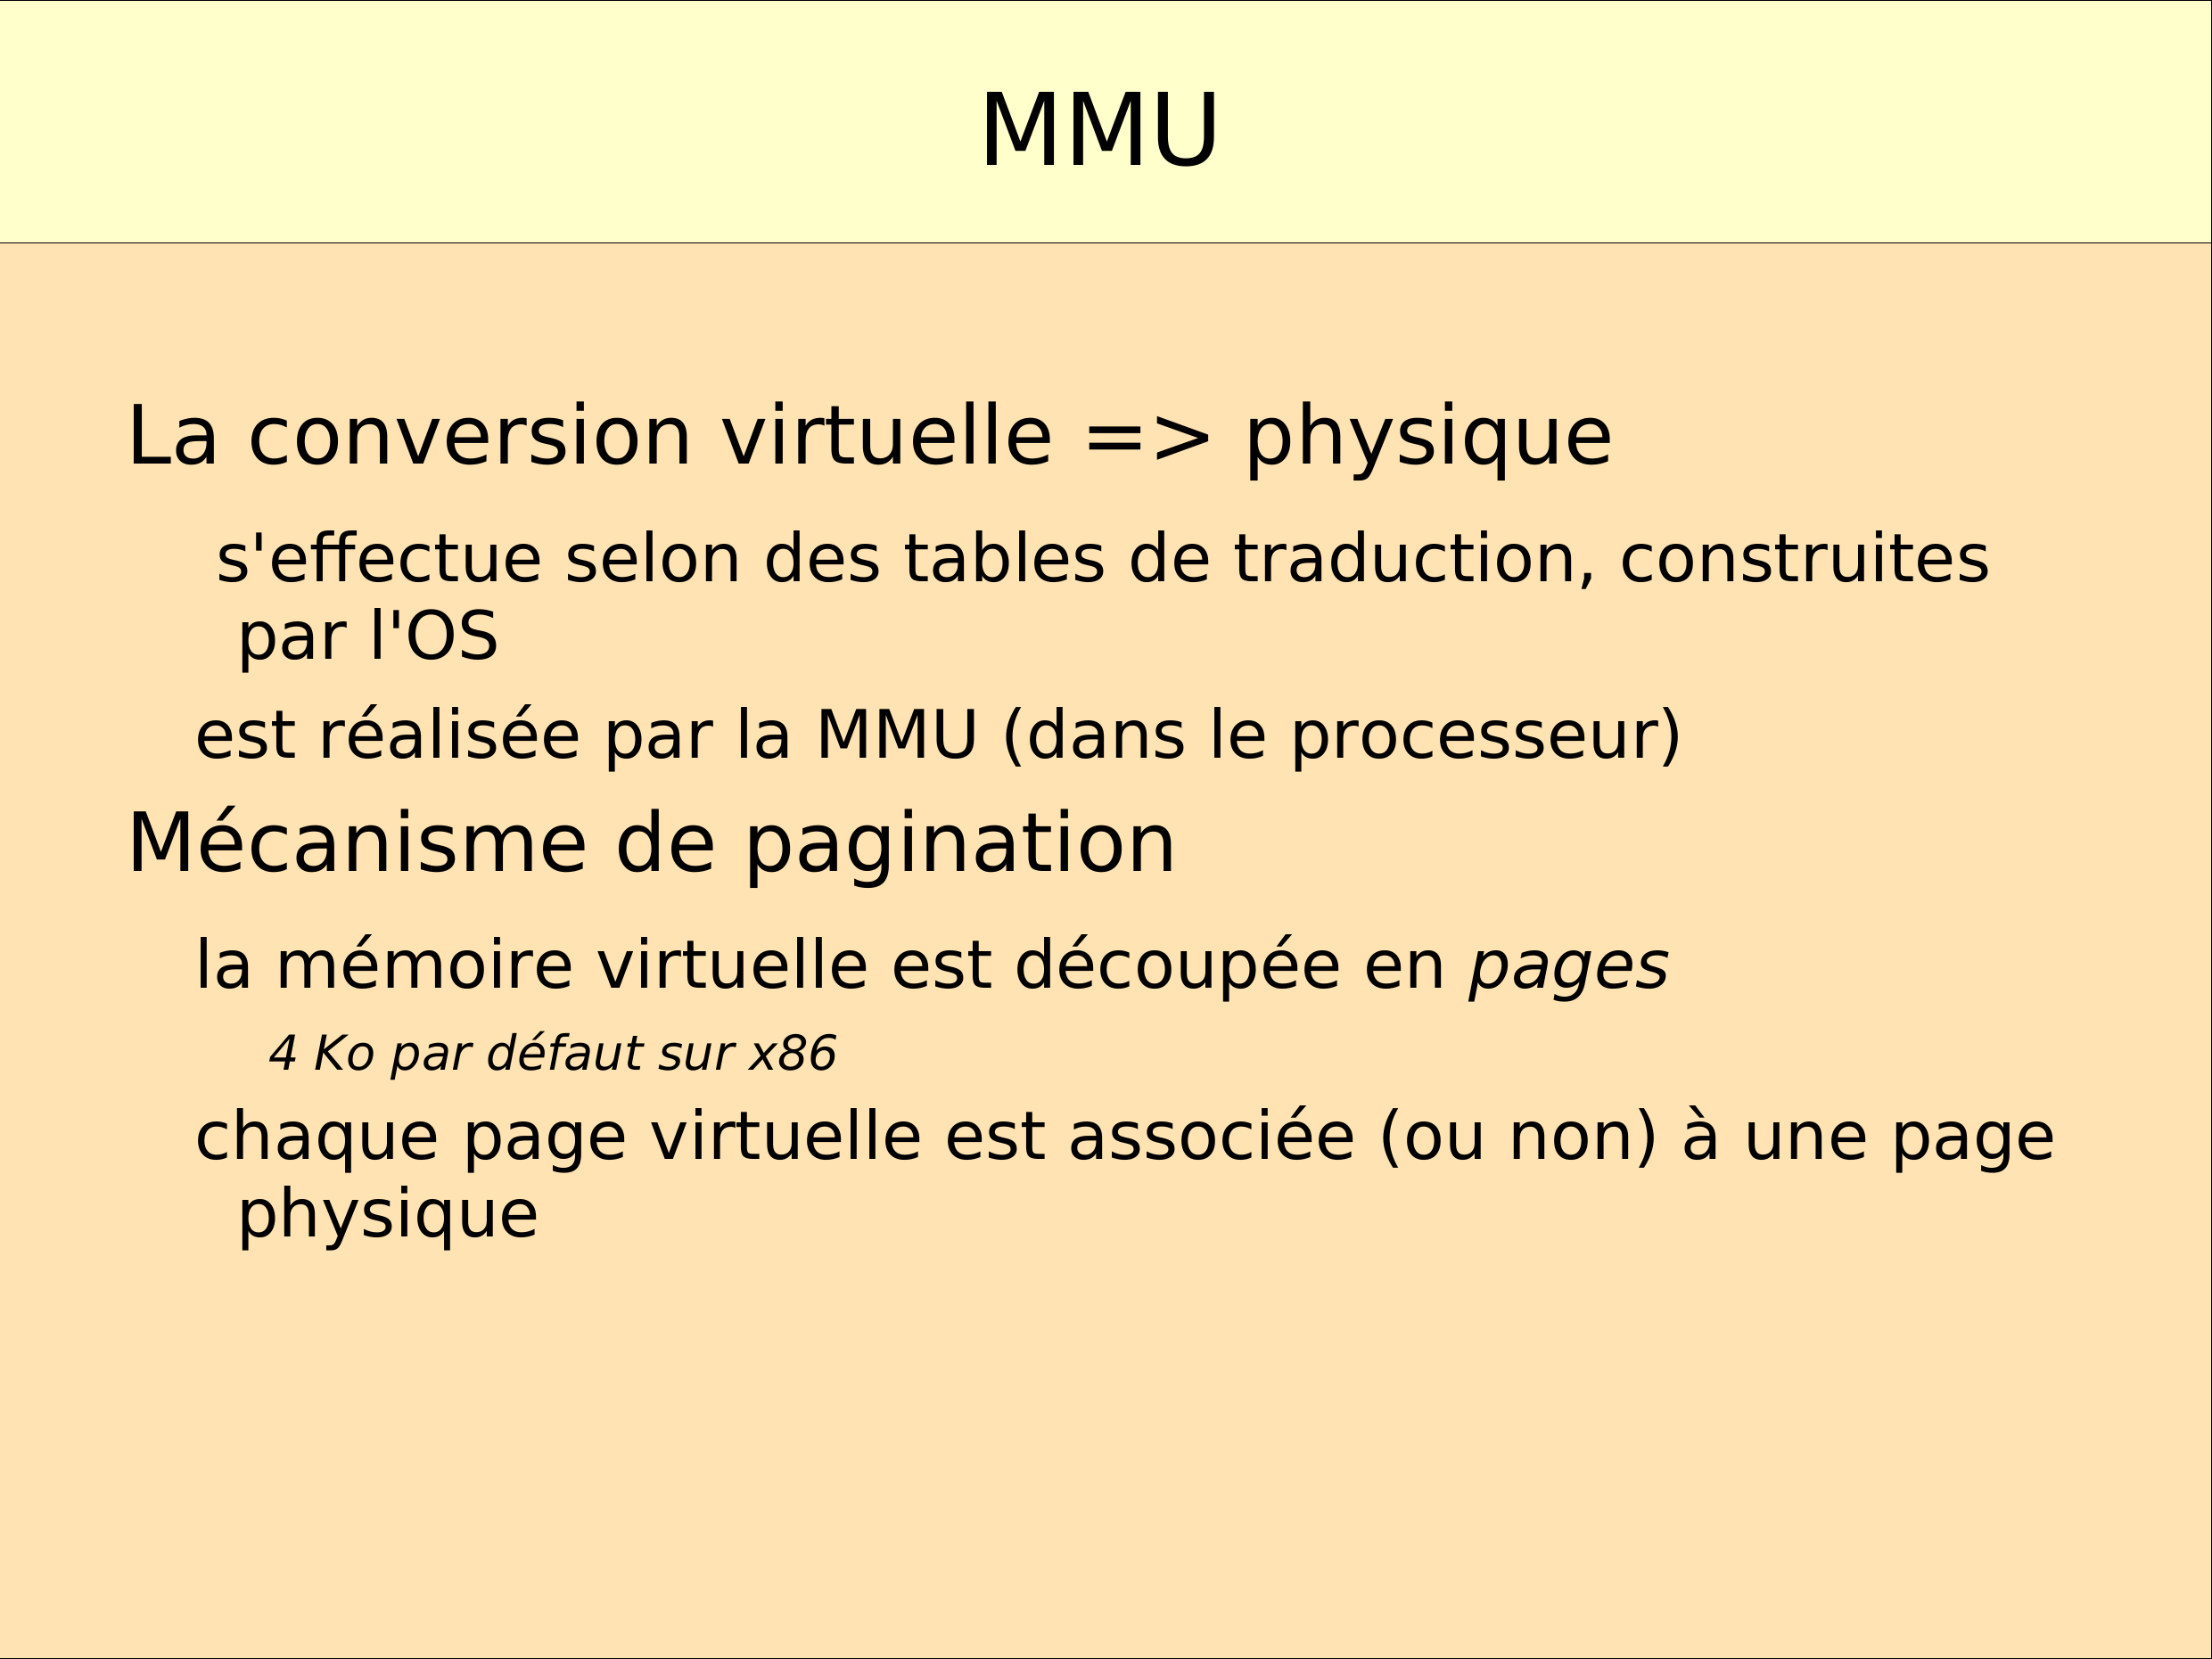

# MMU
La conversion virtuelle => physique
 s'effectue selon des tables de traduction, construites par l'OS
est réalisée par la MMU (dans le processeur)
Mécanisme de pagination
la mémoire virtuelle est découpée en pages
4 Ko par défaut sur x86
chaque page virtuelle est associée (ou non) à une page physique